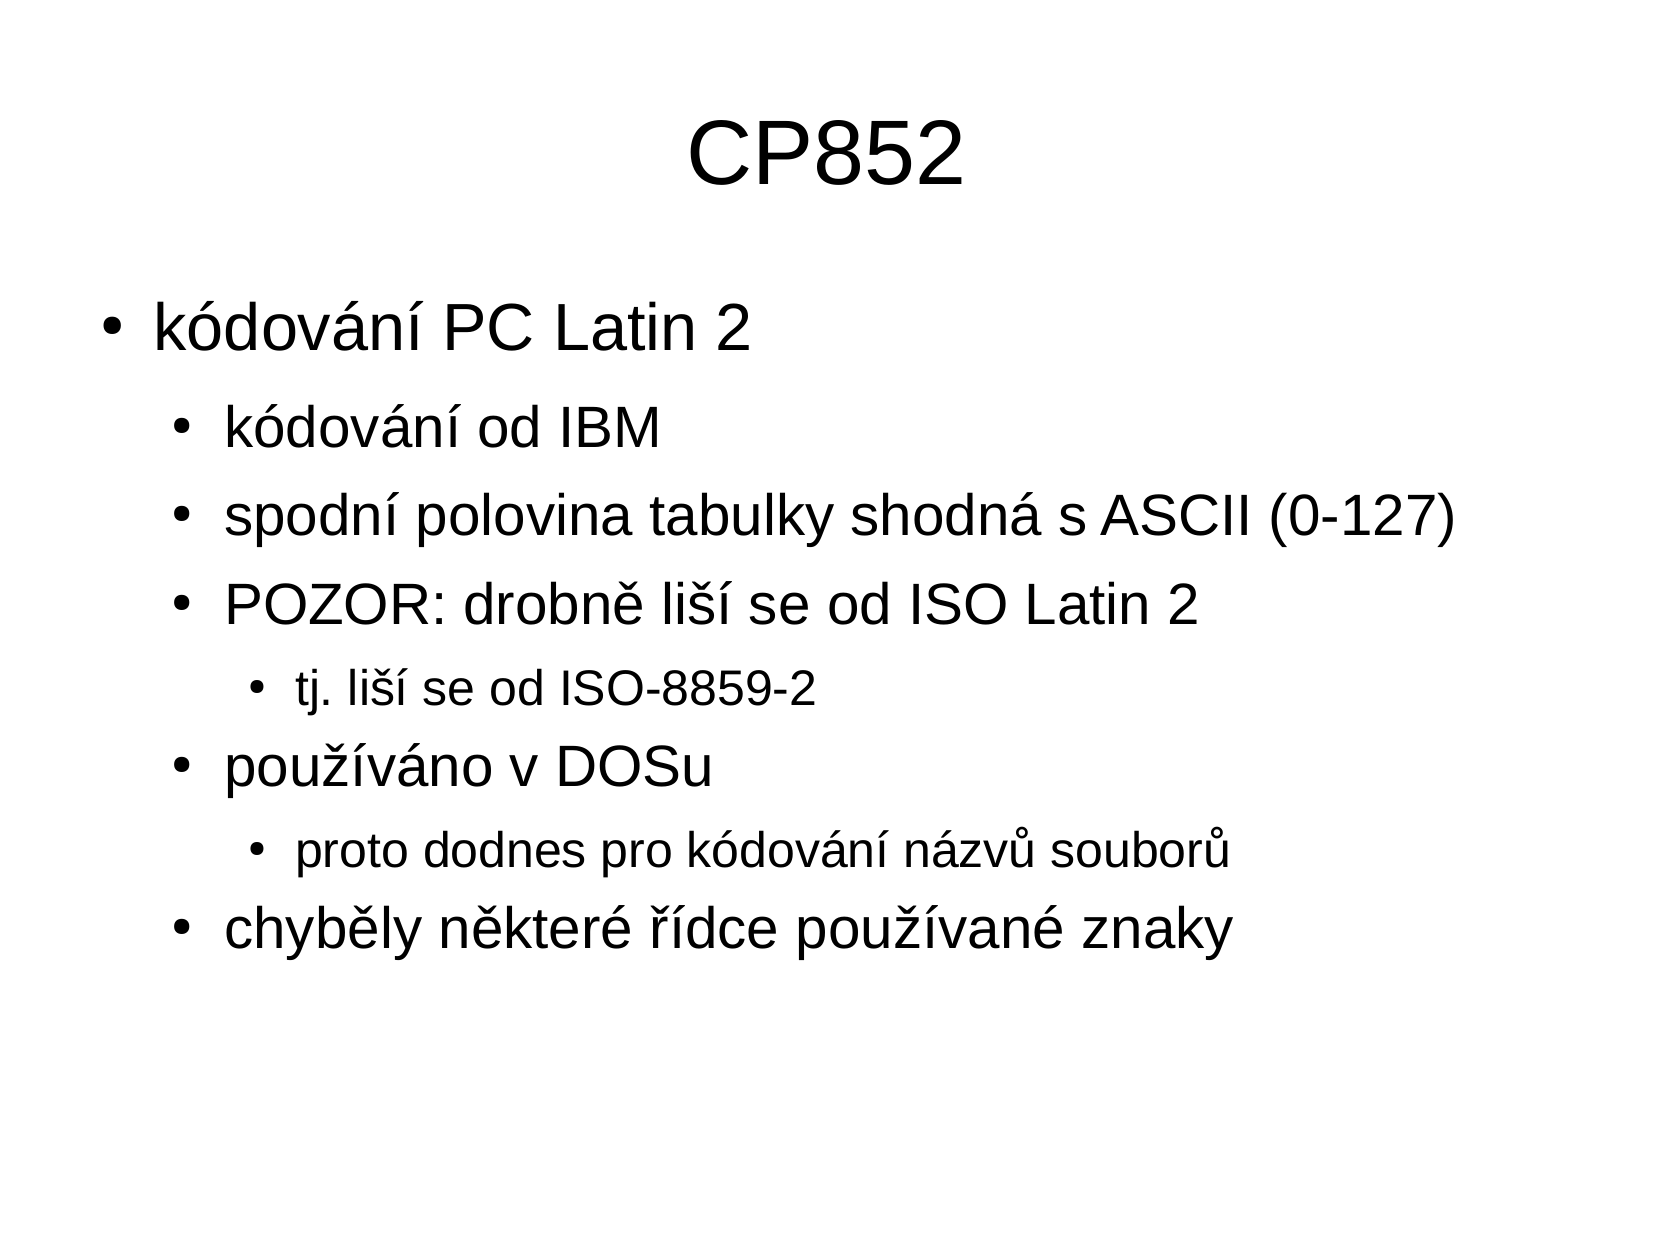

# CP852
kódování PC Latin 2
kódování od IBM
spodní polovina tabulky shodná s ASCII (0-127)
POZOR: drobně liší se od ISO Latin 2
tj. liší se od ISO-8859-2
používáno v DOSu
proto dodnes pro kódování názvů souborů
chyběly některé řídce používané znaky